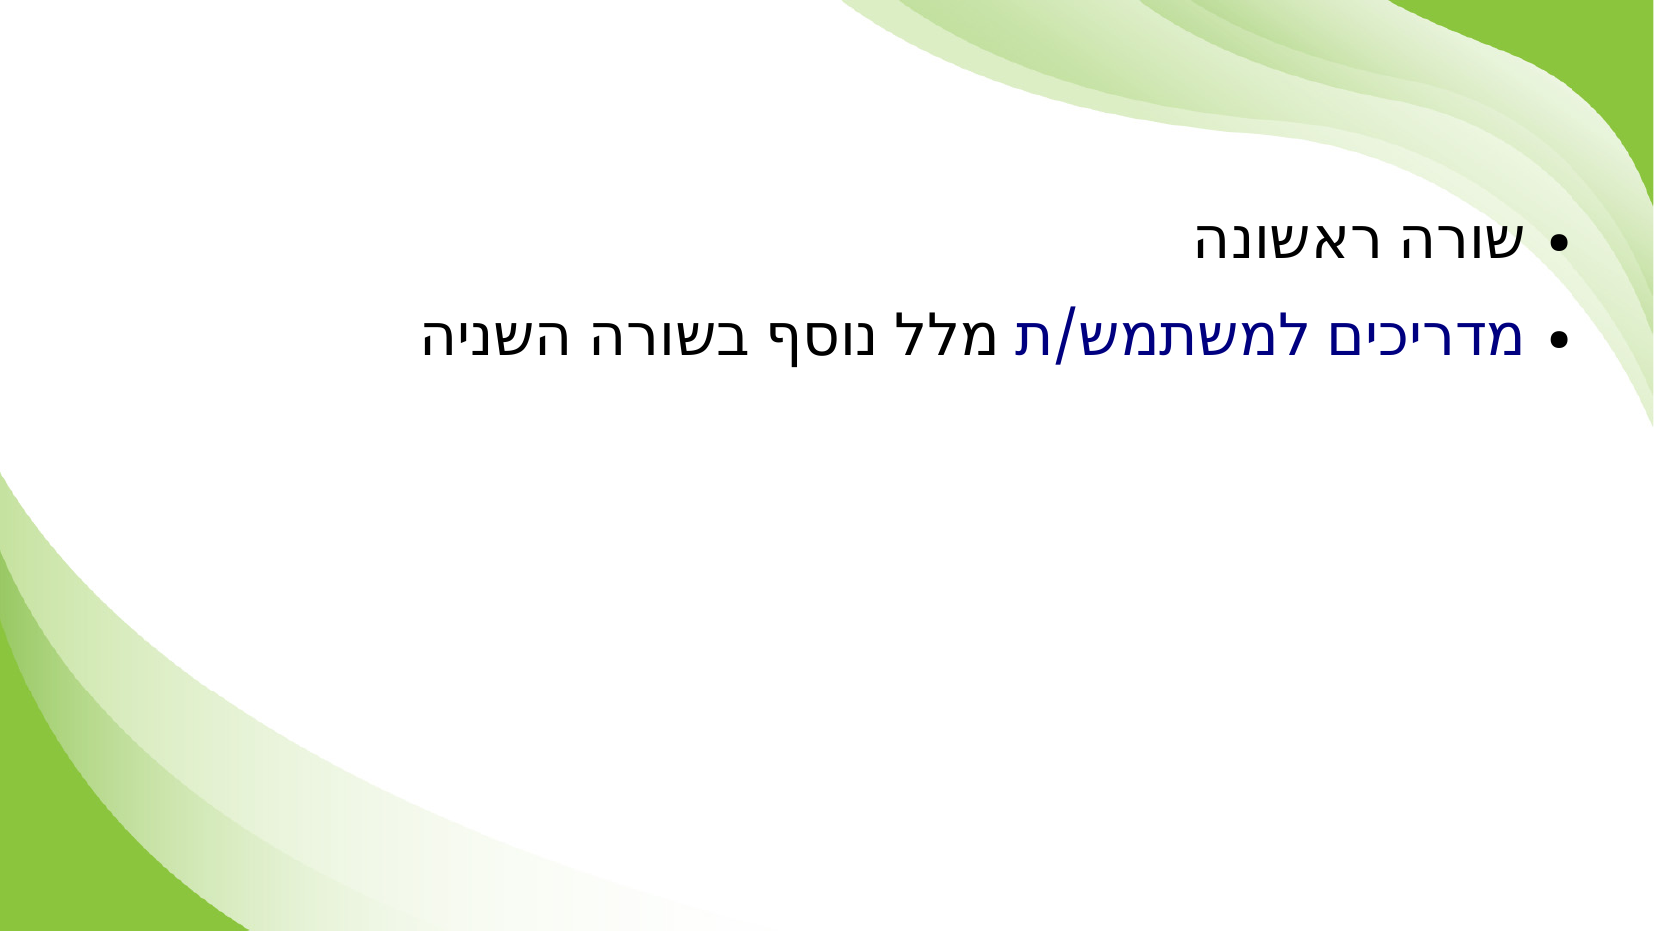

# שורה ראשונה
מדריכים למשתמש/ת מלל נוסף בשורה השניה